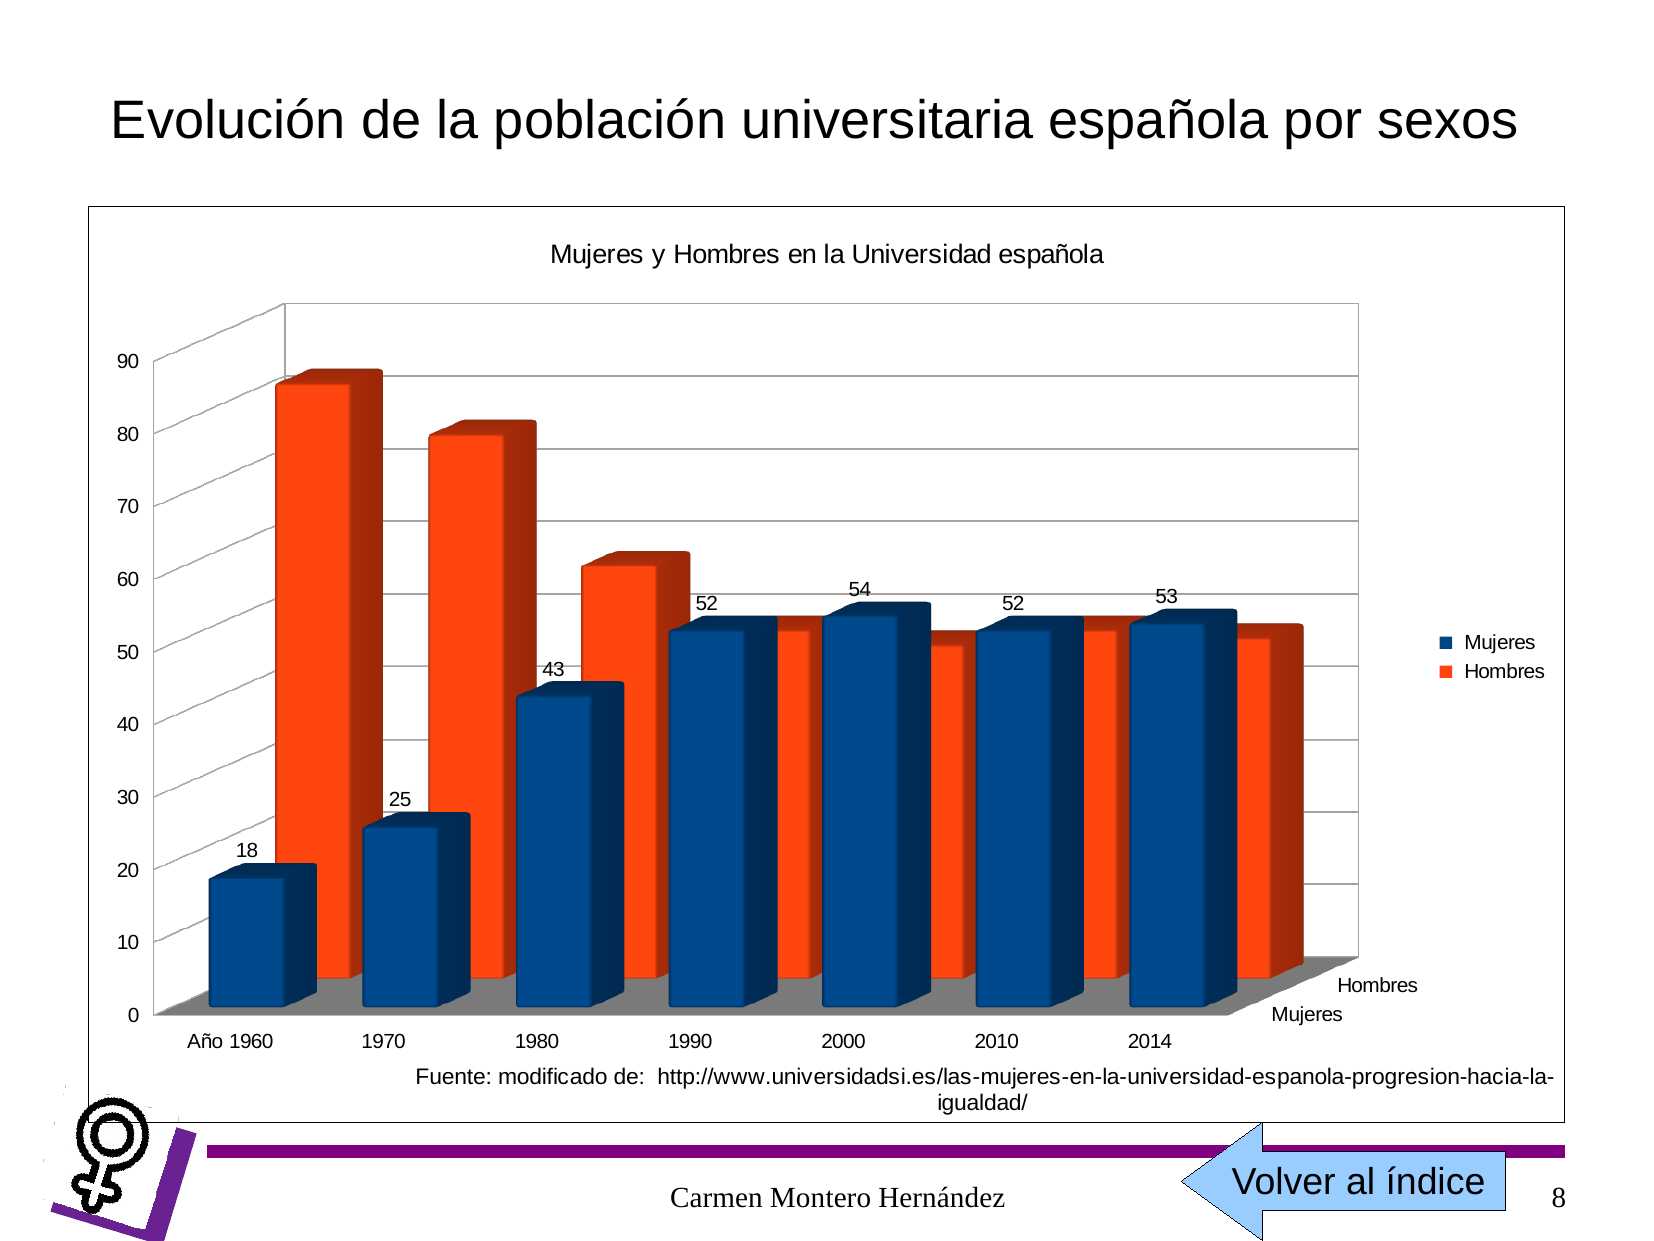

# Evolución de la población universitaria española por sexos
[unsupported chart]
Volver al índice
Carmen Montero Hernández
8